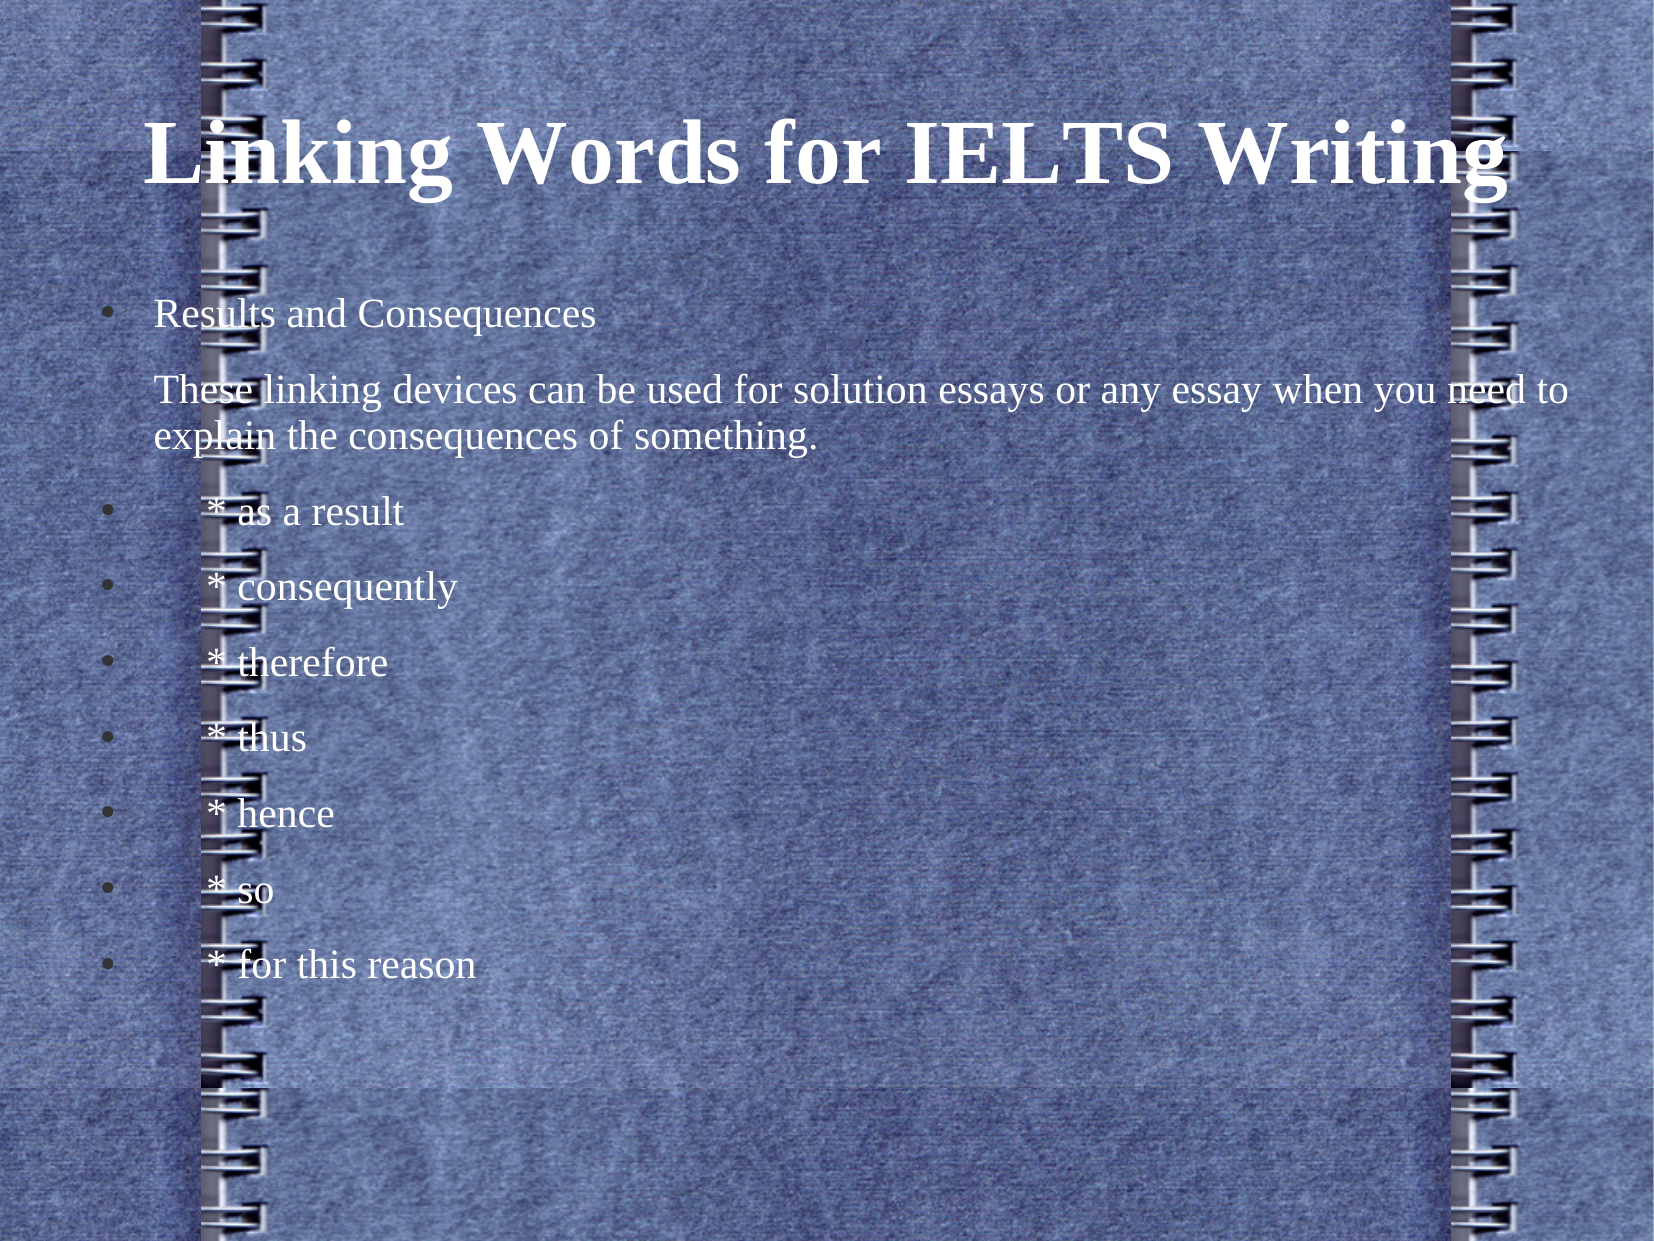

# Linking Words for IELTS Writing
Results and Consequences
These linking devices can be used for solution essays or any essay when you need to explain the consequences of something.
 * as a result
 * consequently
 * therefore
 * thus
 * hence
 * so
 * for this reason